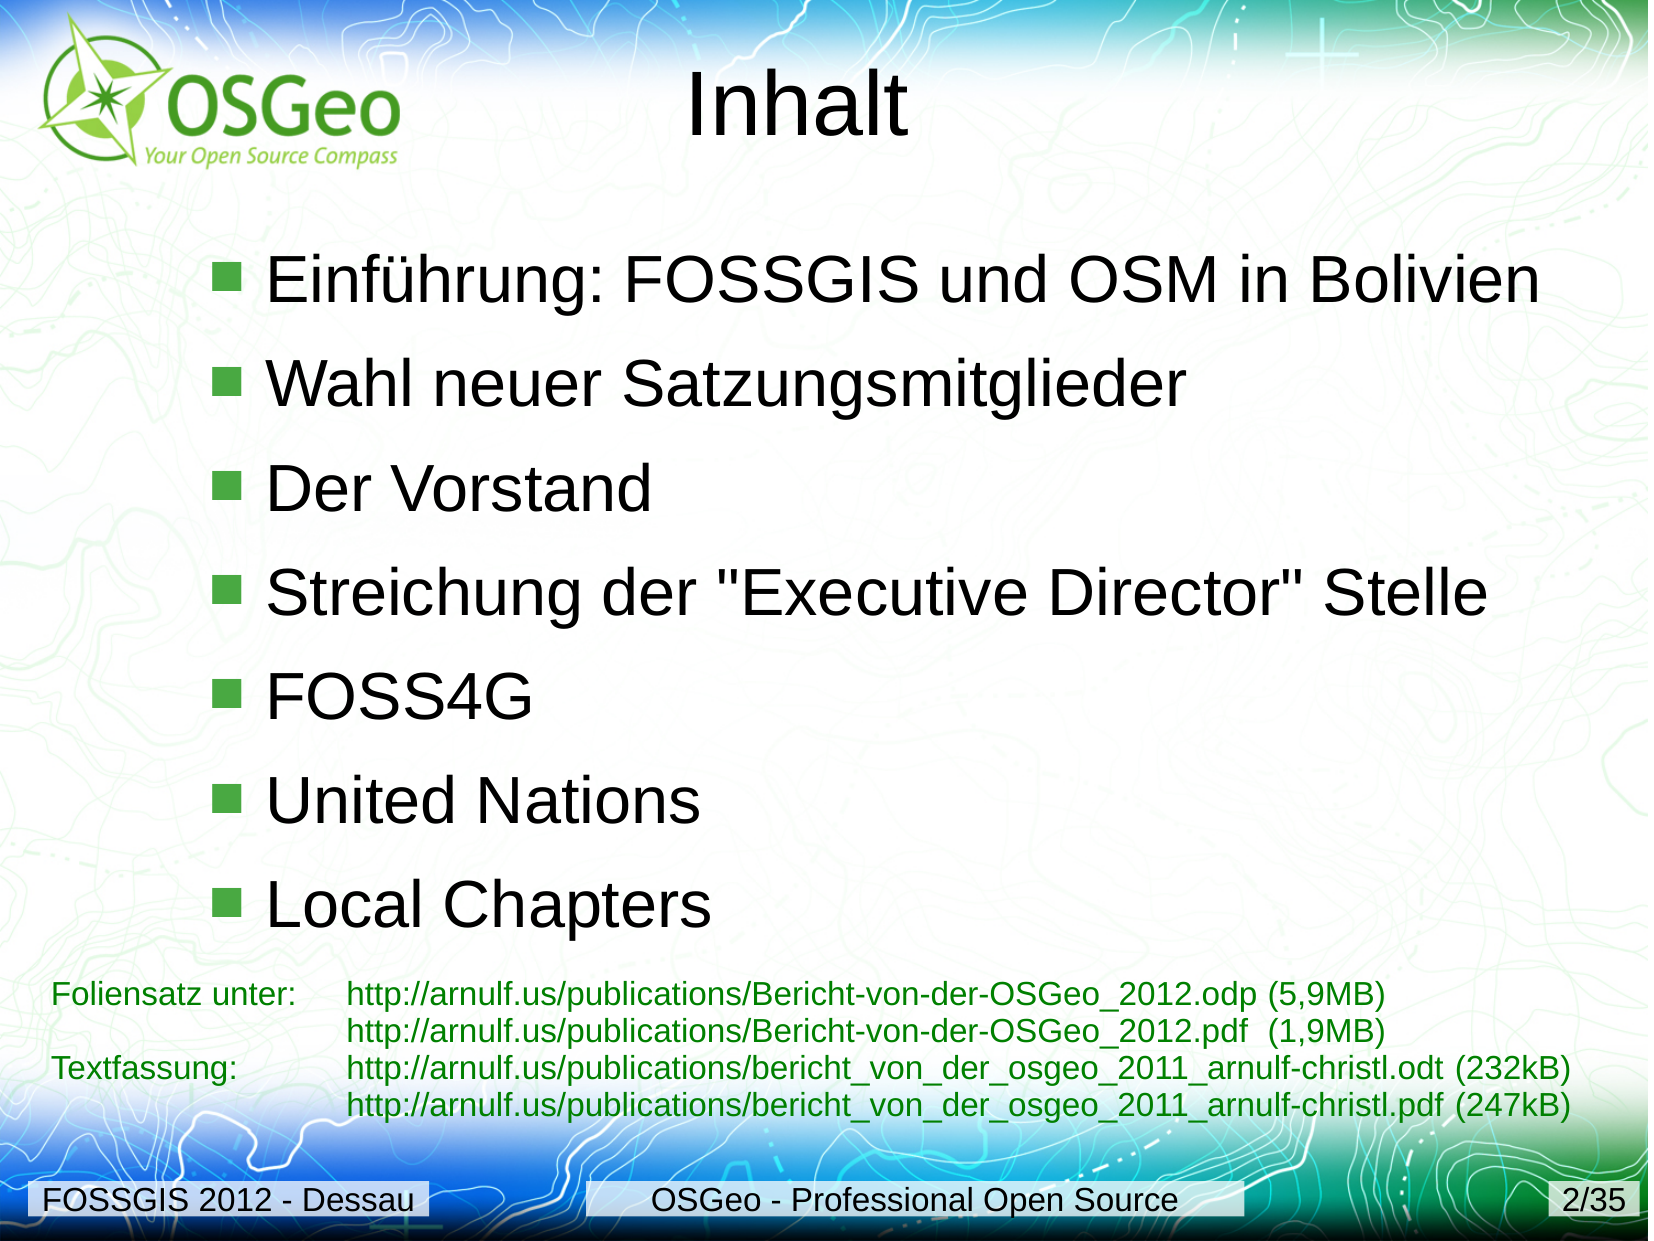

# Inhalt
Einführung: FOSSGIS und OSM in Bolivien
Wahl neuer Satzungsmitglieder
Der Vorstand
Streichung der "Executive Director" Stelle
FOSS4G
United Nations
Local Chapters
Foliensatz unter: 	http://arnulf.us/publications/Bericht-von-der-OSGeo_2012.odp (5,9MB)
				http://arnulf.us/publications/Bericht-von-der-OSGeo_2012.pdf (1,9MB)
Textfassung: 		http://arnulf.us/publications/bericht_von_der_osgeo_2011_arnulf-christl.odt (232kB)
				http://arnulf.us/publications/bericht_von_der_osgeo_2011_arnulf-christl.pdf (247kB)
FOSSGIS 2012 - Dessau
OSGeo - Professional Open Source
2